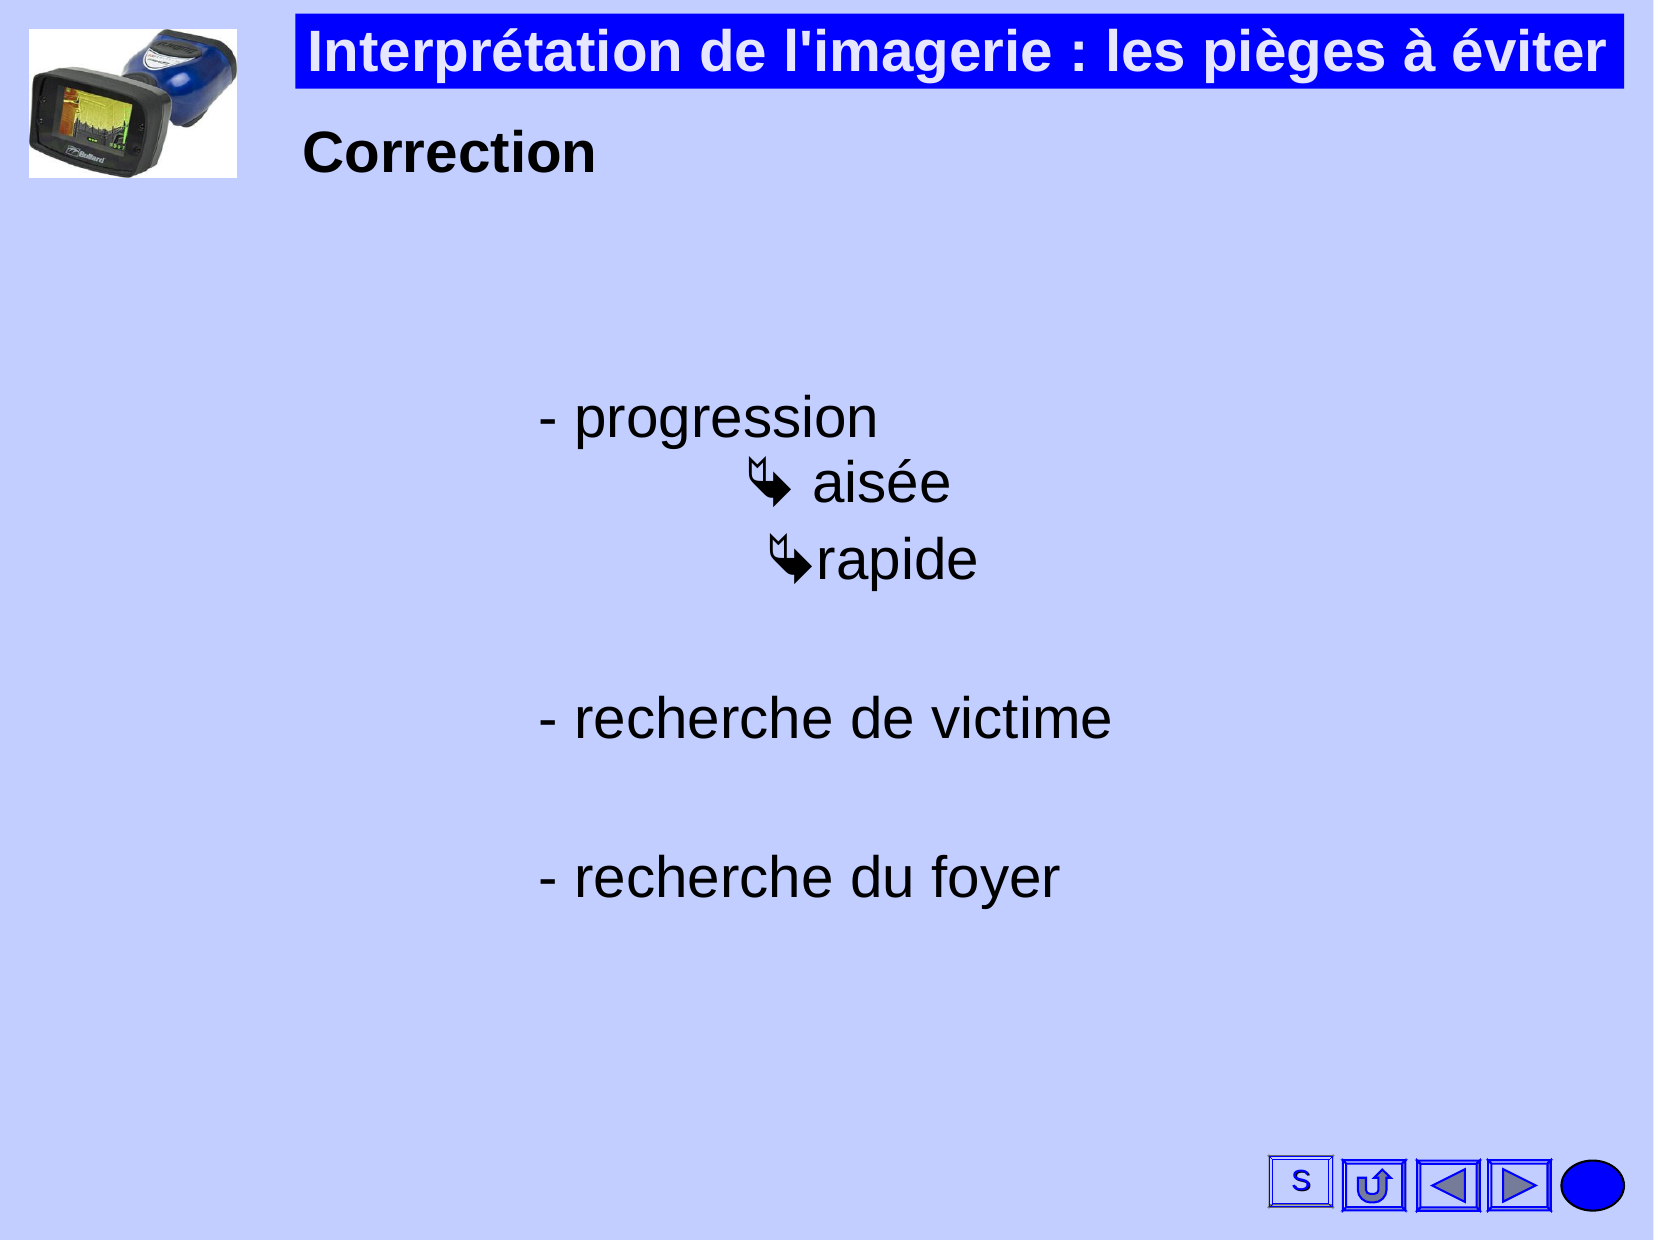

Interprétation de l'imagerie : les pièges à éviter
Correction
# - progression
 aisée
rapide
- recherche de victime
- recherche du foyer